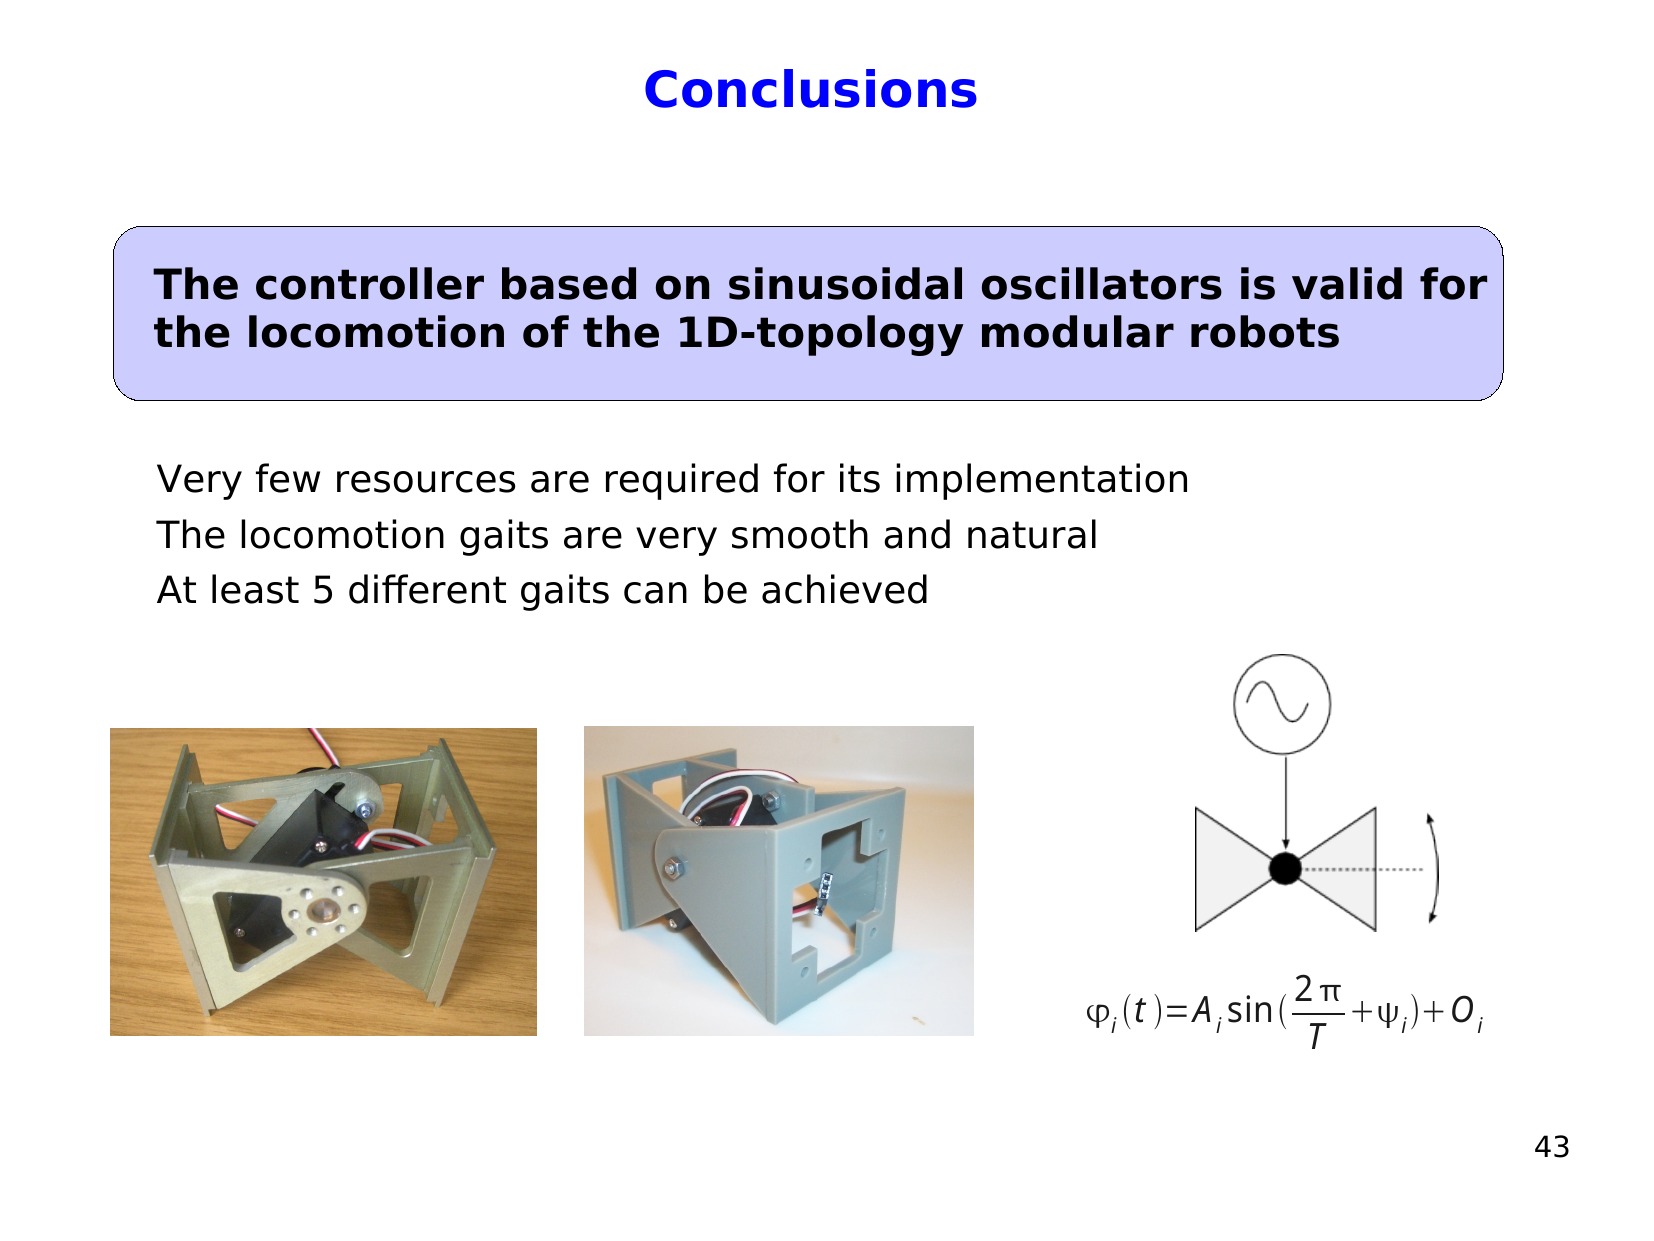

Conclusions
The controller based on sinusoidal oscillators is valid for the locomotion of the 1D-topology modular robots
 Very few resources are required for its implementation
 The locomotion gaits are very smooth and natural
 At least 5 different gaits can be achieved
43